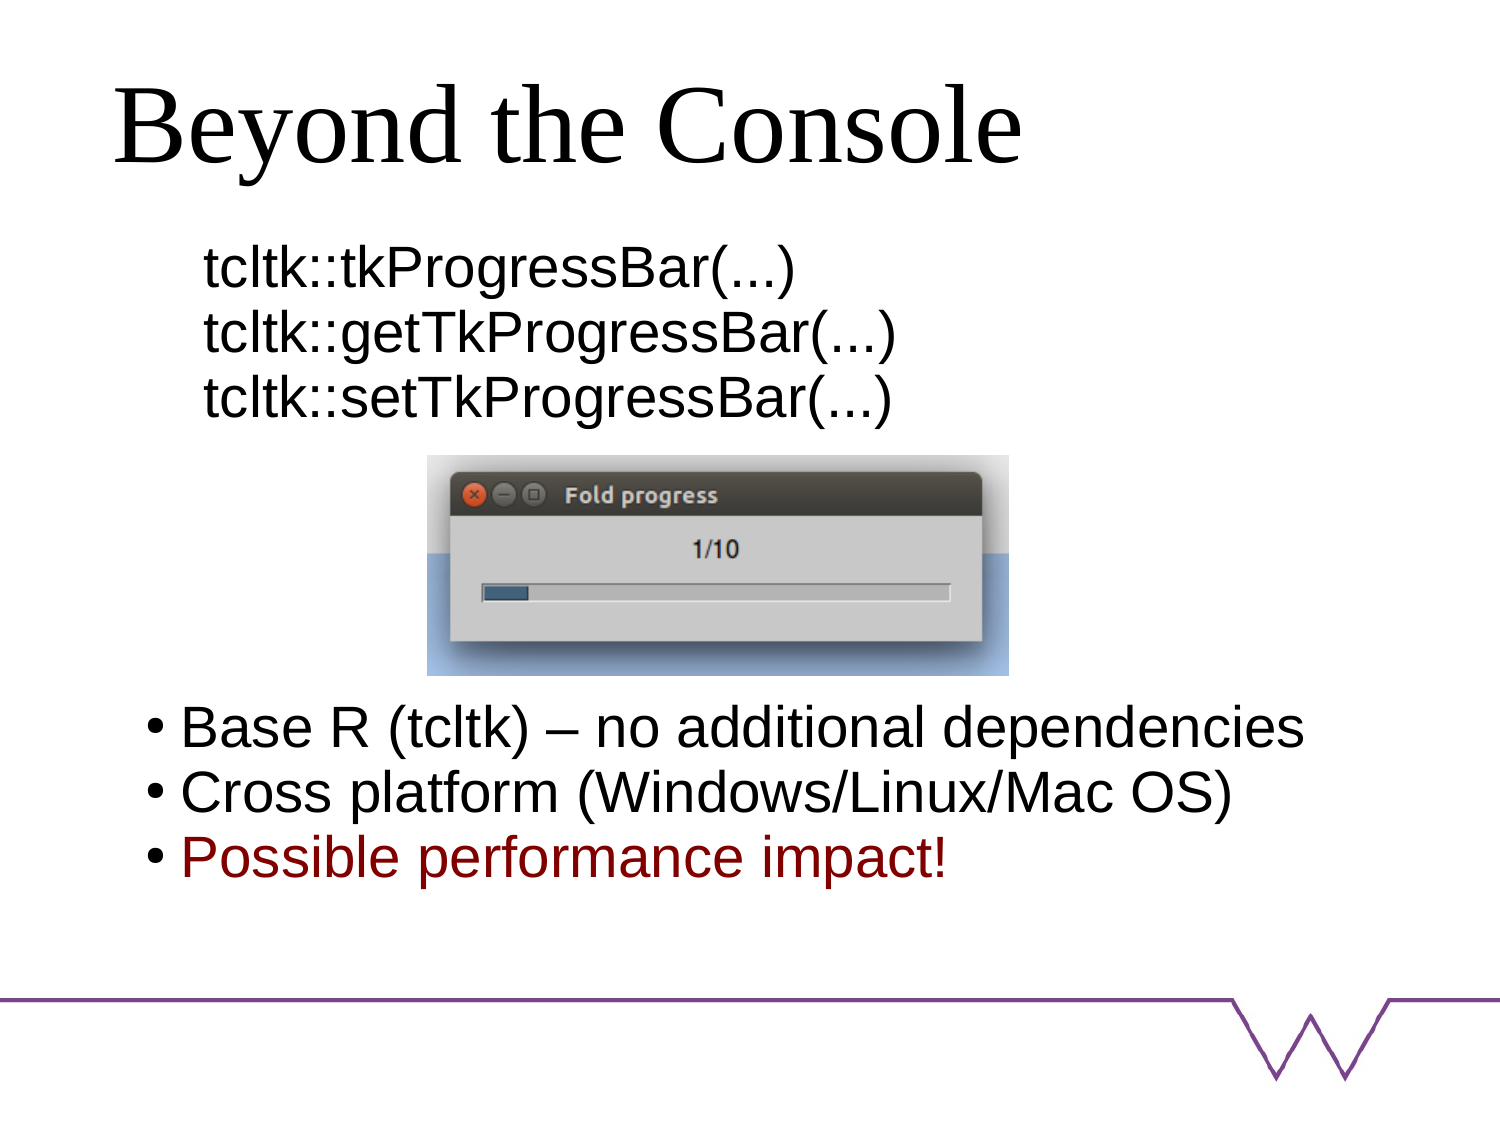

# Beyond the Console
tcltk::tkProgressBar(...)
tcltk::getTkProgressBar(...)
tcltk::setTkProgressBar(...)
Base R (tcltk) – no additional dependencies
Cross platform (Windows/Linux/Mac OS)
Possible performance impact!